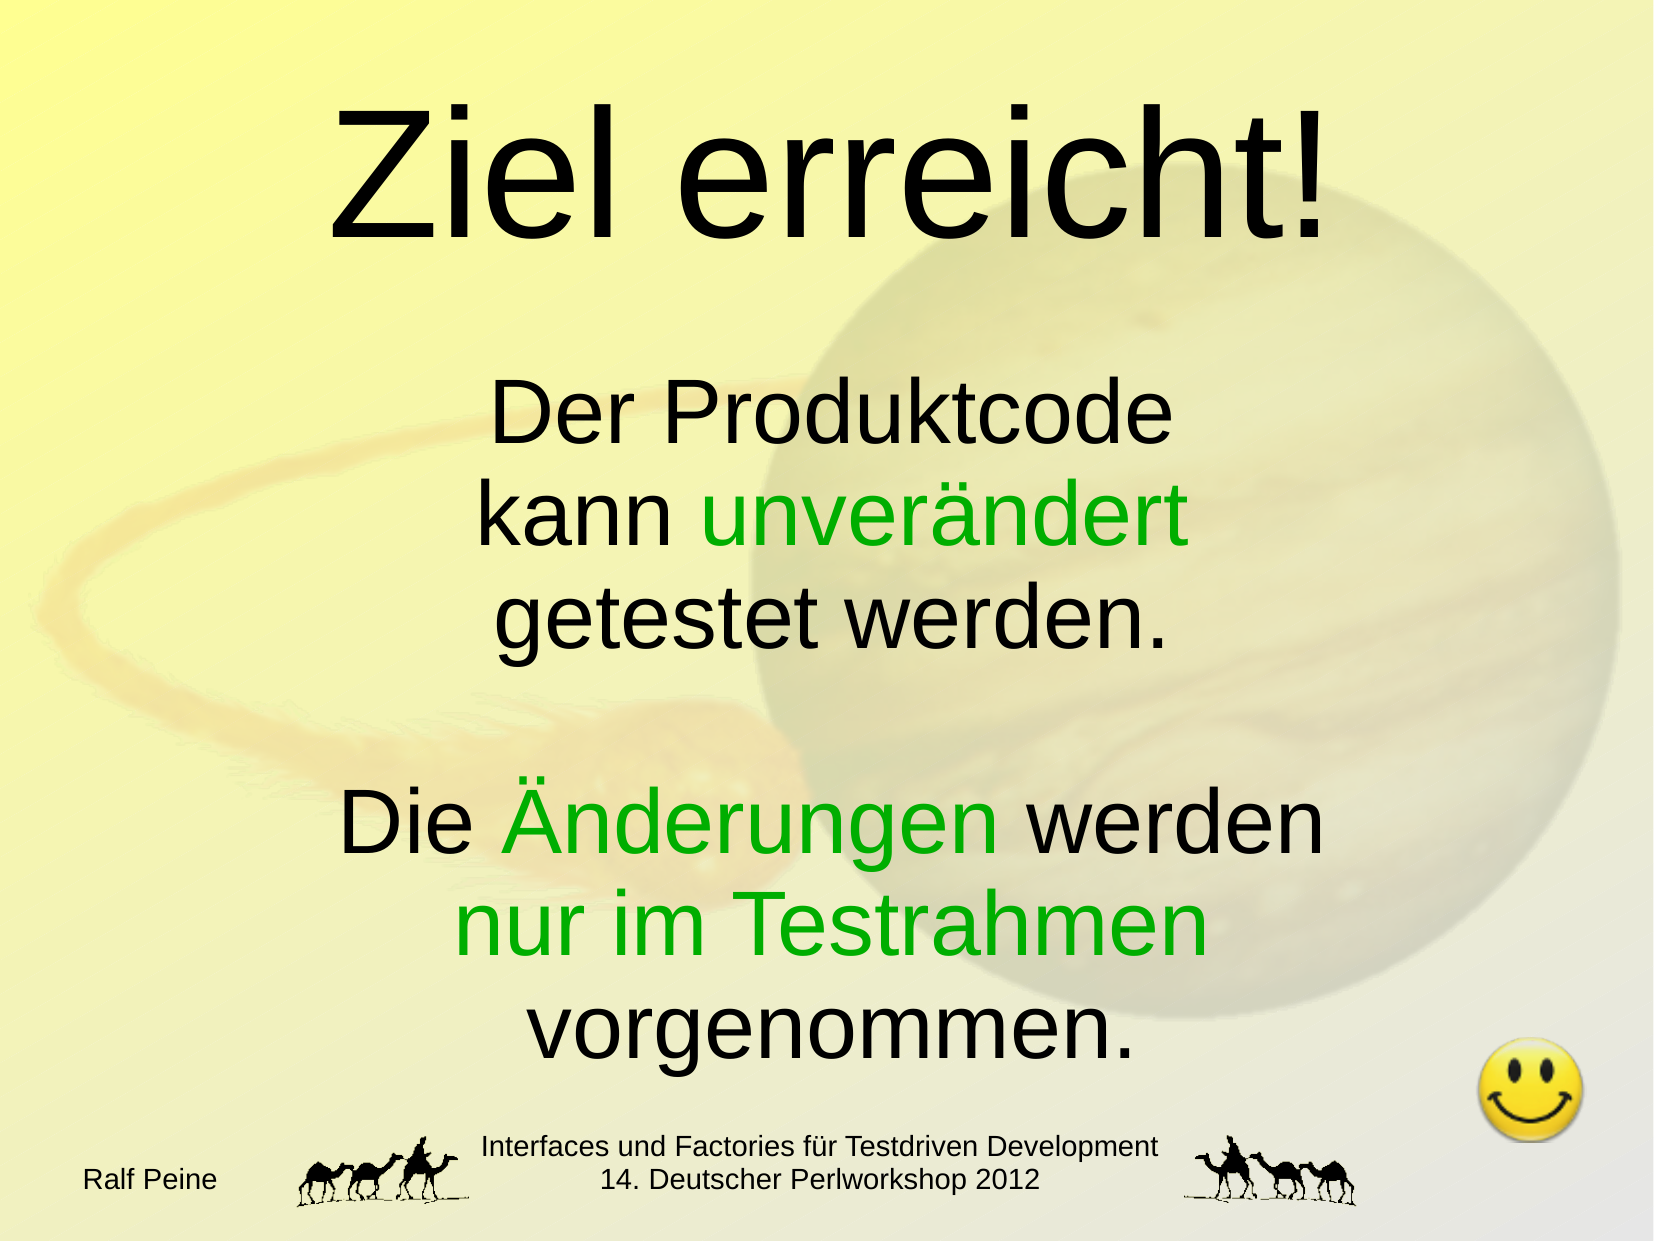

Ziel erreicht!
Der Produktcode
kann unverändert
getestet werden.
Die Änderungen werden
nur im Testrahmen
vorgenommen.